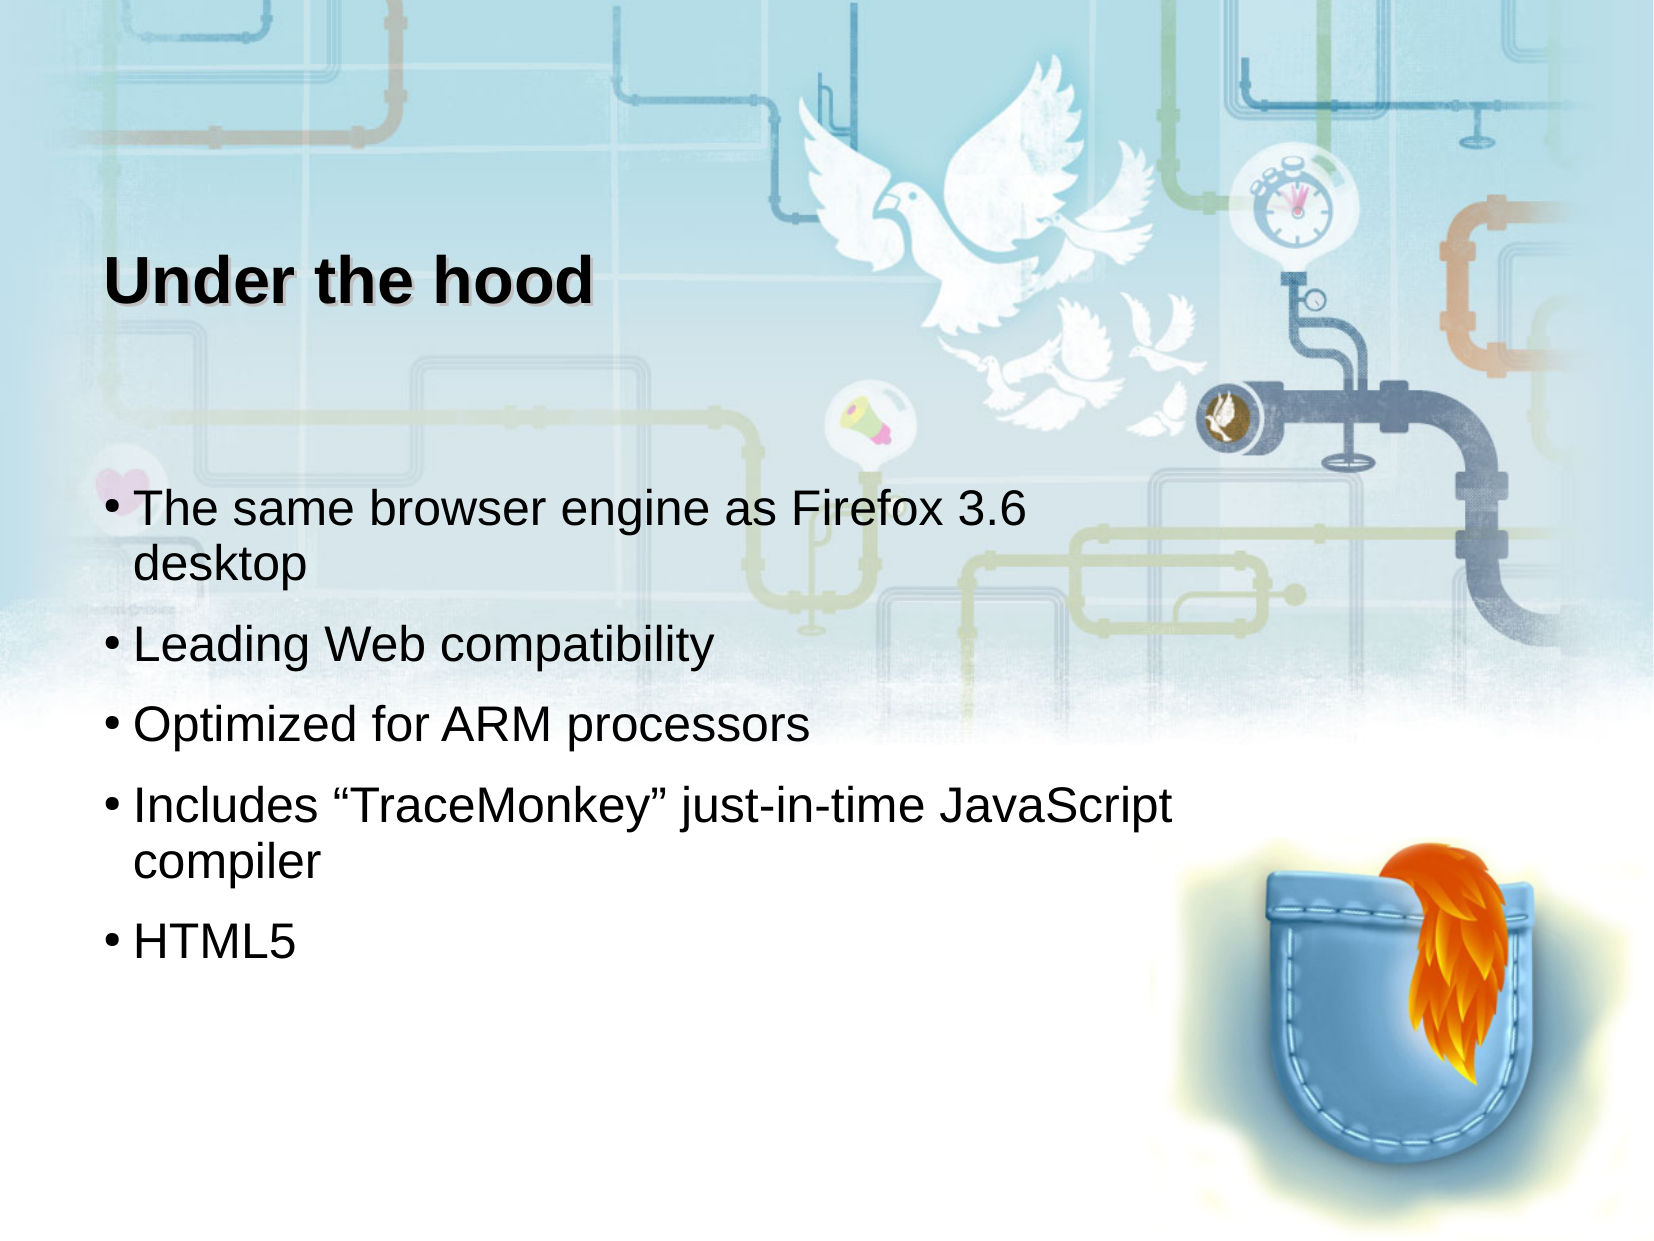

Under the hood
The same browser engine as Firefox 3.6 desktop
Leading Web compatibility
Optimized for ARM processors
Includes “TraceMonkey” just-in-time JavaScript compiler
HTML5